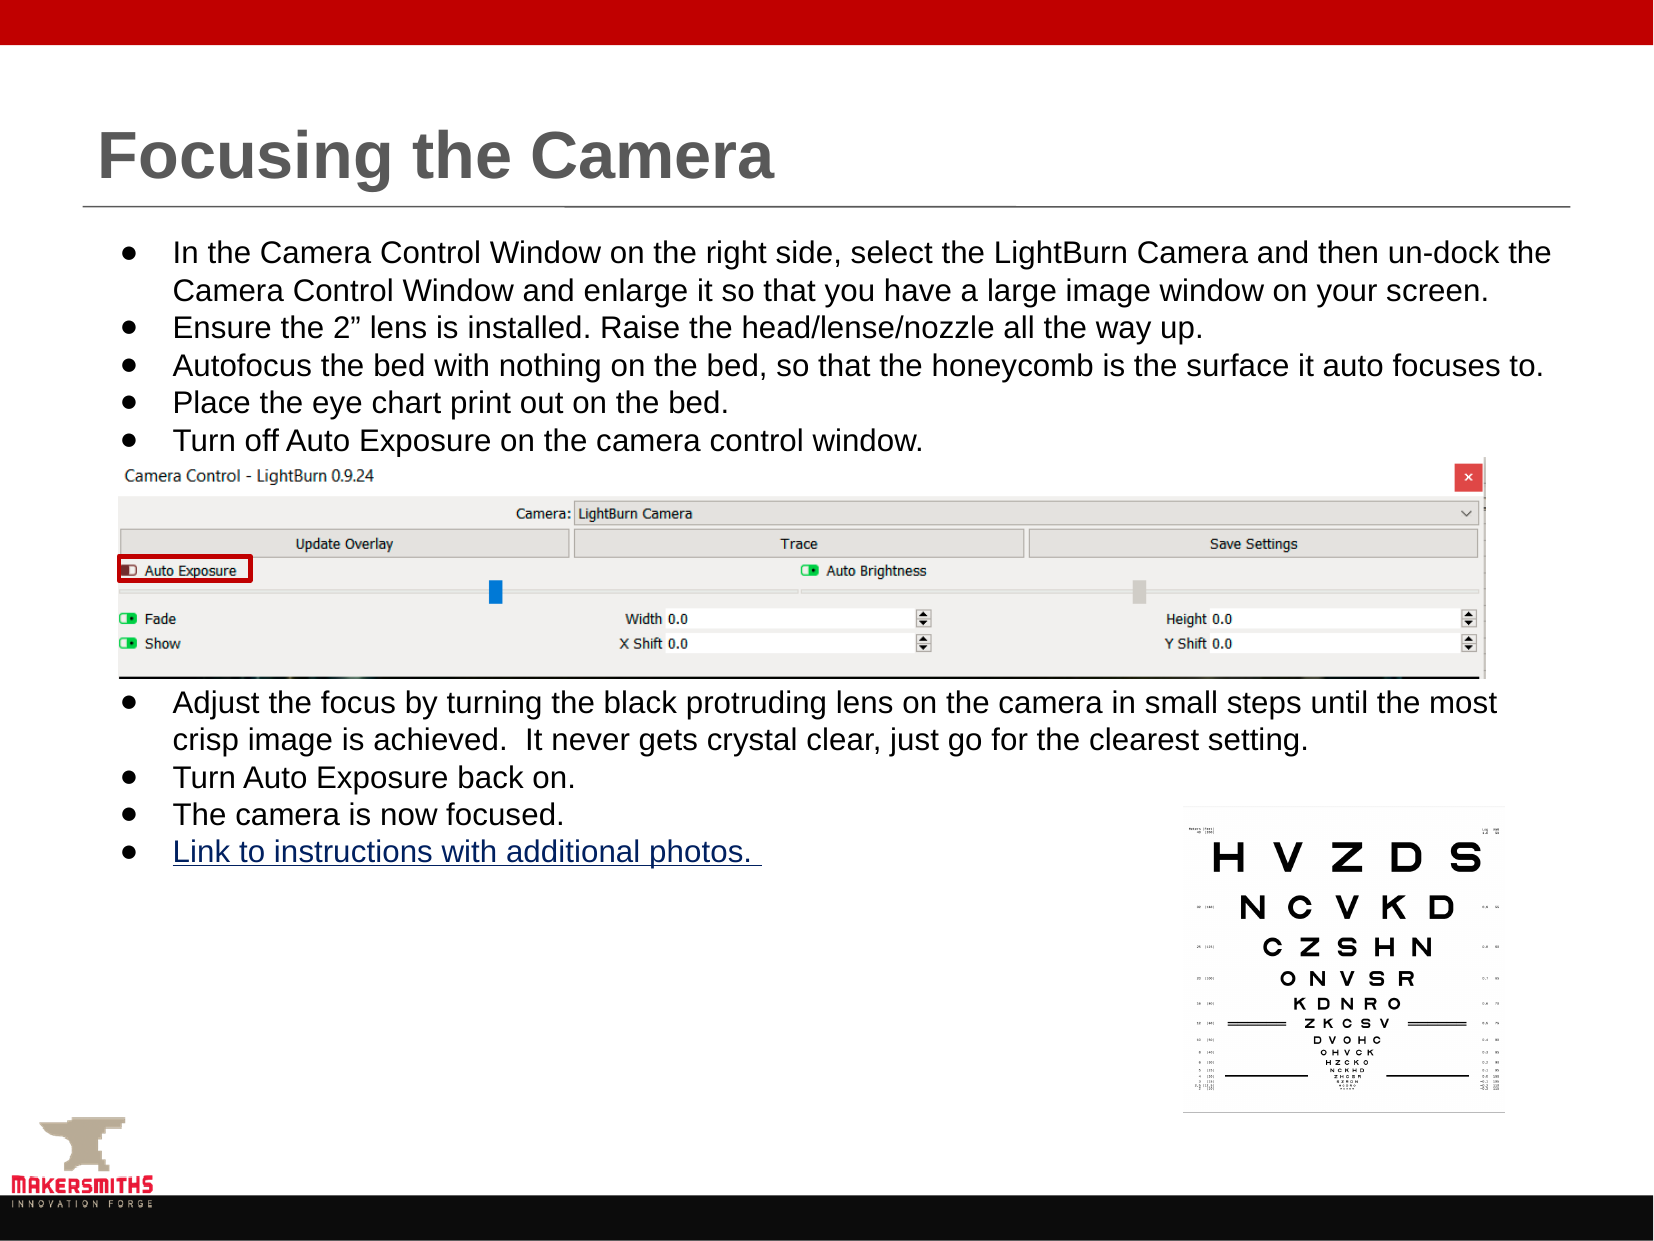

# Focusing the Camera
In the Camera Control Window on the right side, select the LightBurn Camera and then un-dock the Camera Control Window and enlarge it so that you have a large image window on your screen.
Ensure the 2” lens is installed. Raise the head/lense/nozzle all the way up.
Autofocus the bed with nothing on the bed, so that the honeycomb is the surface it auto focuses to.
Place the eye chart print out on the bed.
Turn off Auto Exposure on the camera control window.
Adjust the focus by turning the black protruding lens on the camera in small steps until the most crisp image is achieved. It never gets crystal clear, just go for the clearest setting.
Turn Auto Exposure back on.
The camera is now focused.
Link to instructions with additional photos.